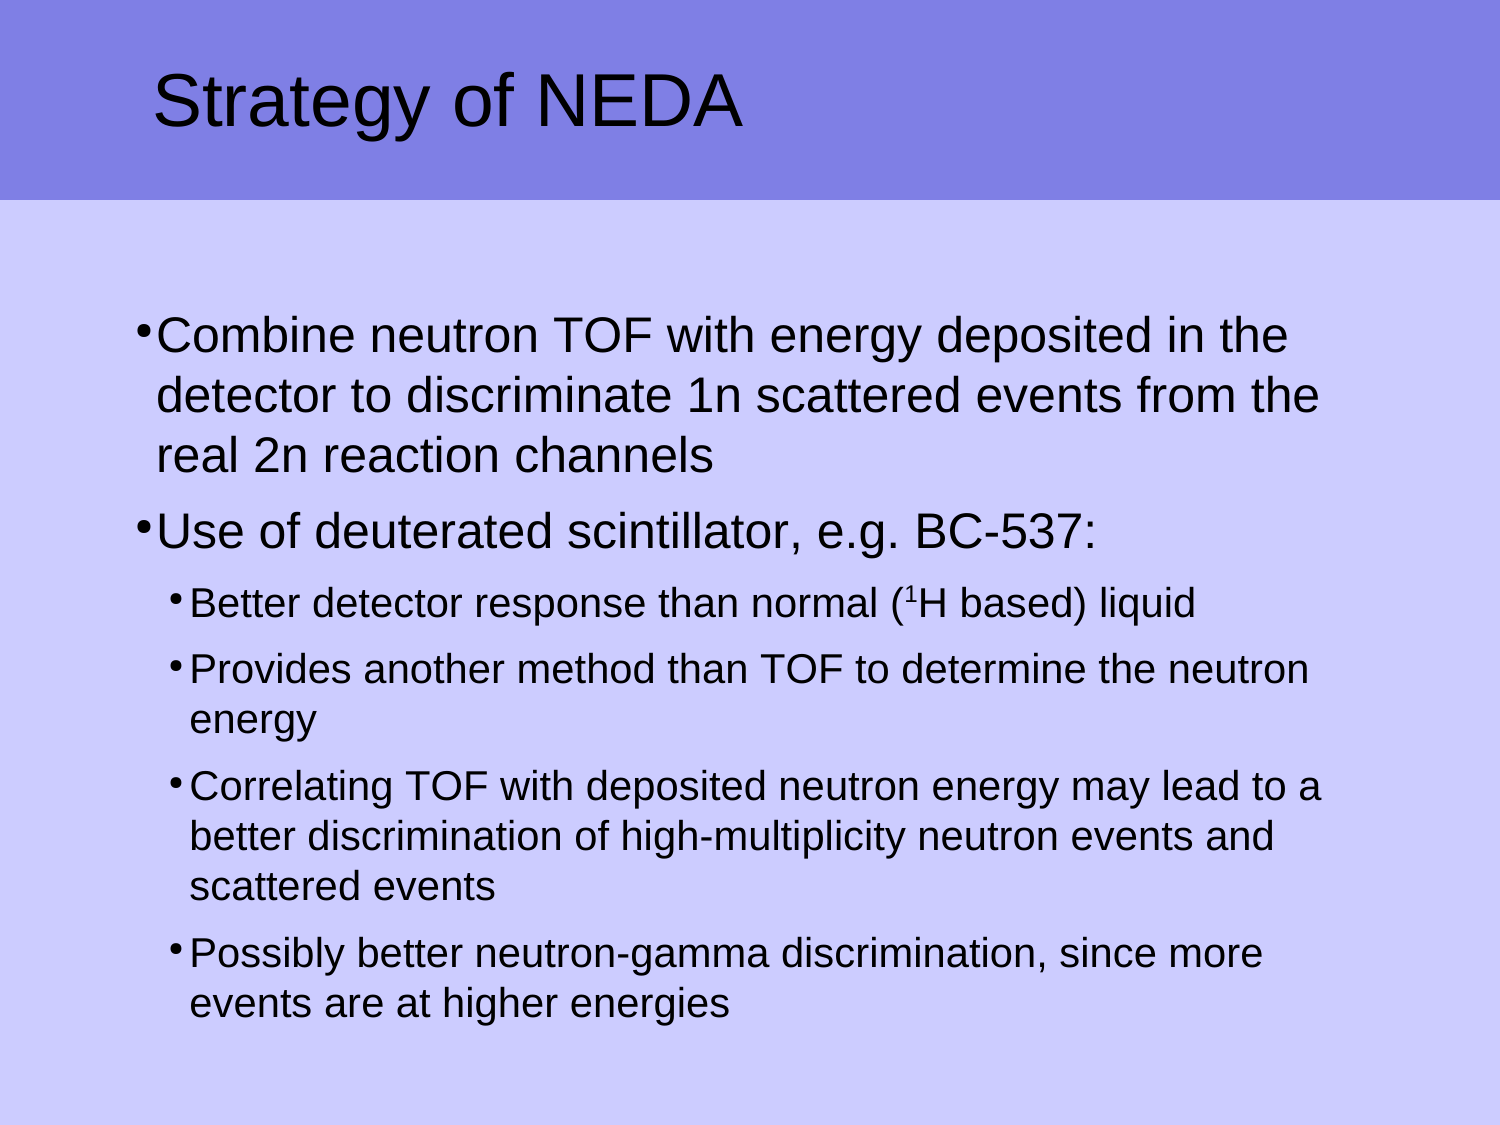

# Strategy of NEDA
Combine neutron TOF with energy deposited in the detector to discriminate 1n scattered events from the real 2n reaction channels
Use of deuterated scintillator, e.g. BC-537:
Better detector response than normal (1H based) liquid
Provides another method than TOF to determine the neutron energy
Correlating TOF with deposited neutron energy may lead to a better discrimination of high-multiplicity neutron events and scattered events
Possibly better neutron-gamma discrimination, since more events are at higher energies